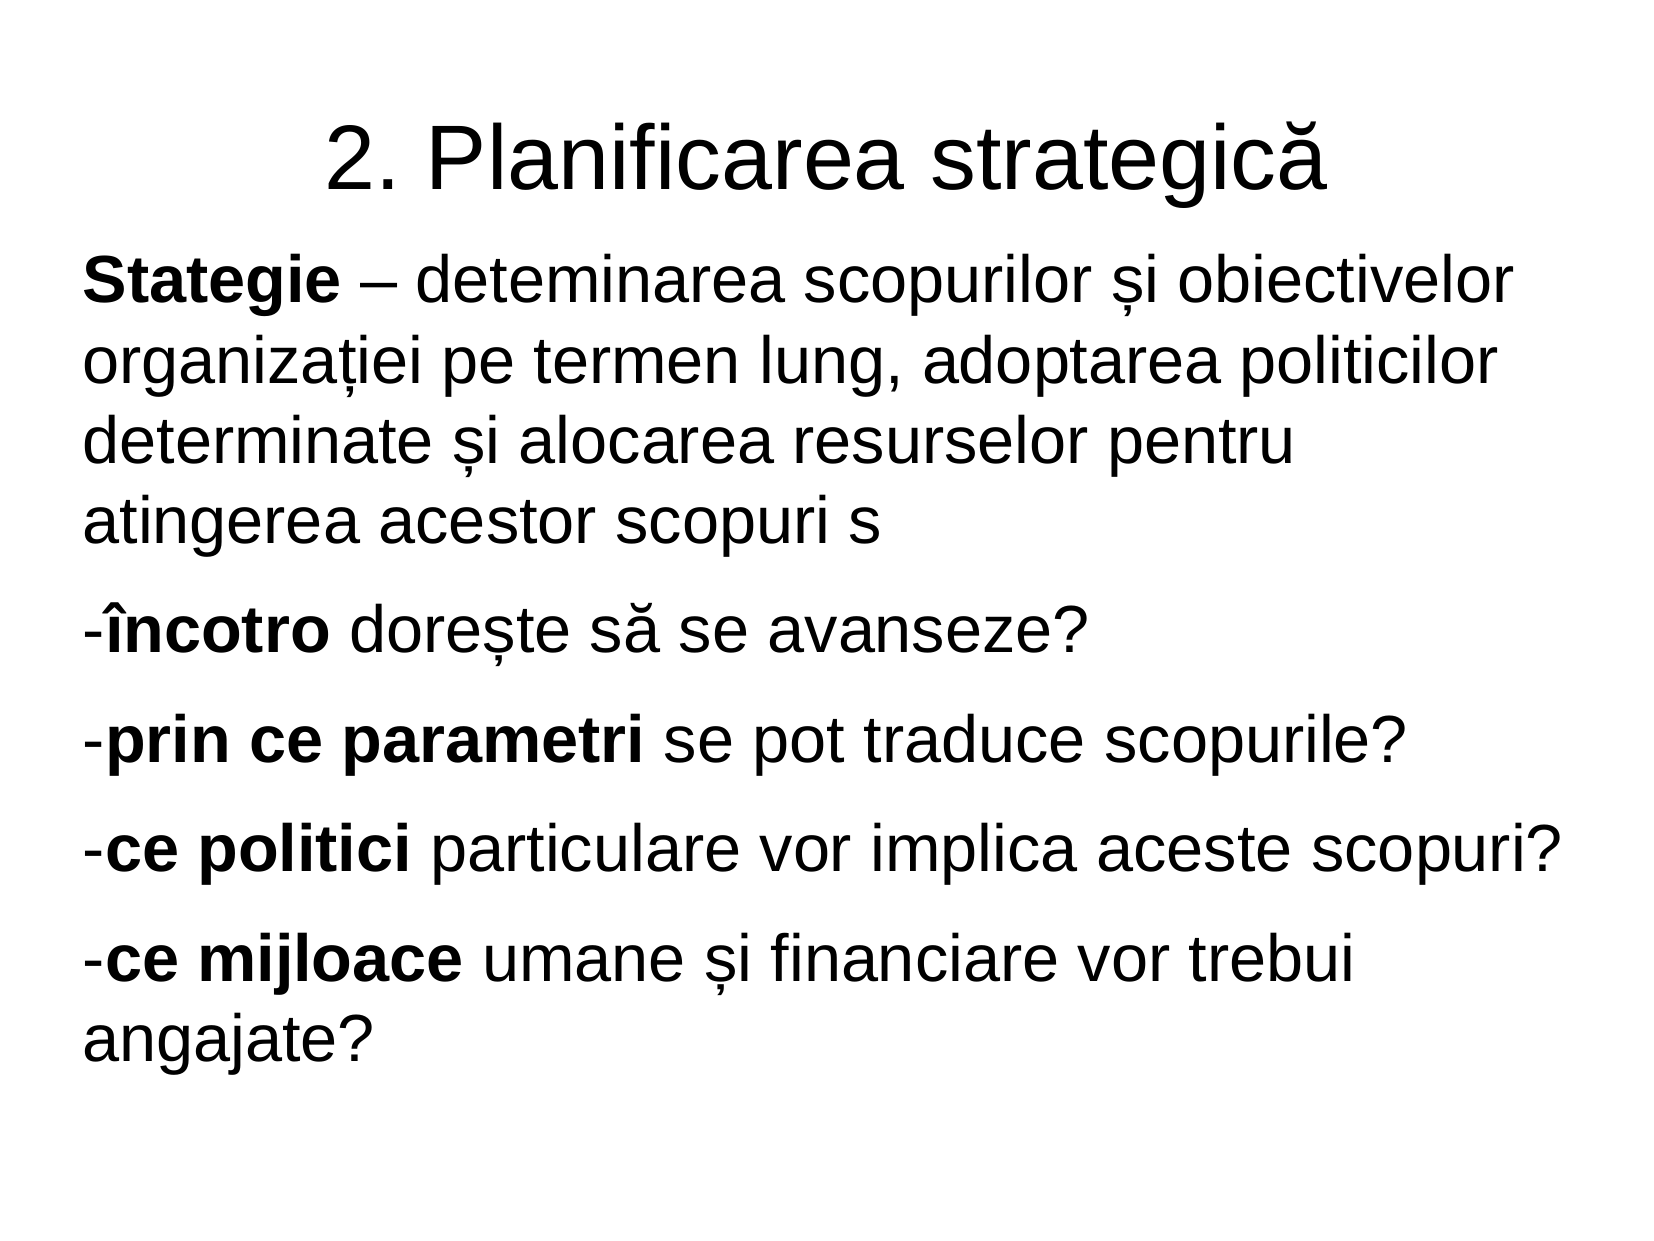

# 2. Planificarea strategică
Stategie – deteminarea scopurilor și obiectivelor organizației pe termen lung, adoptarea politicilor determinate și alocarea resurselor pentru atingerea acestor scopuri s
-încotro dorește să se avanseze?
-prin ce parametri se pot traduce scopurile?
-ce politici particulare vor implica aceste scopuri?
-ce mijloace umane și financiare vor trebui angajate?